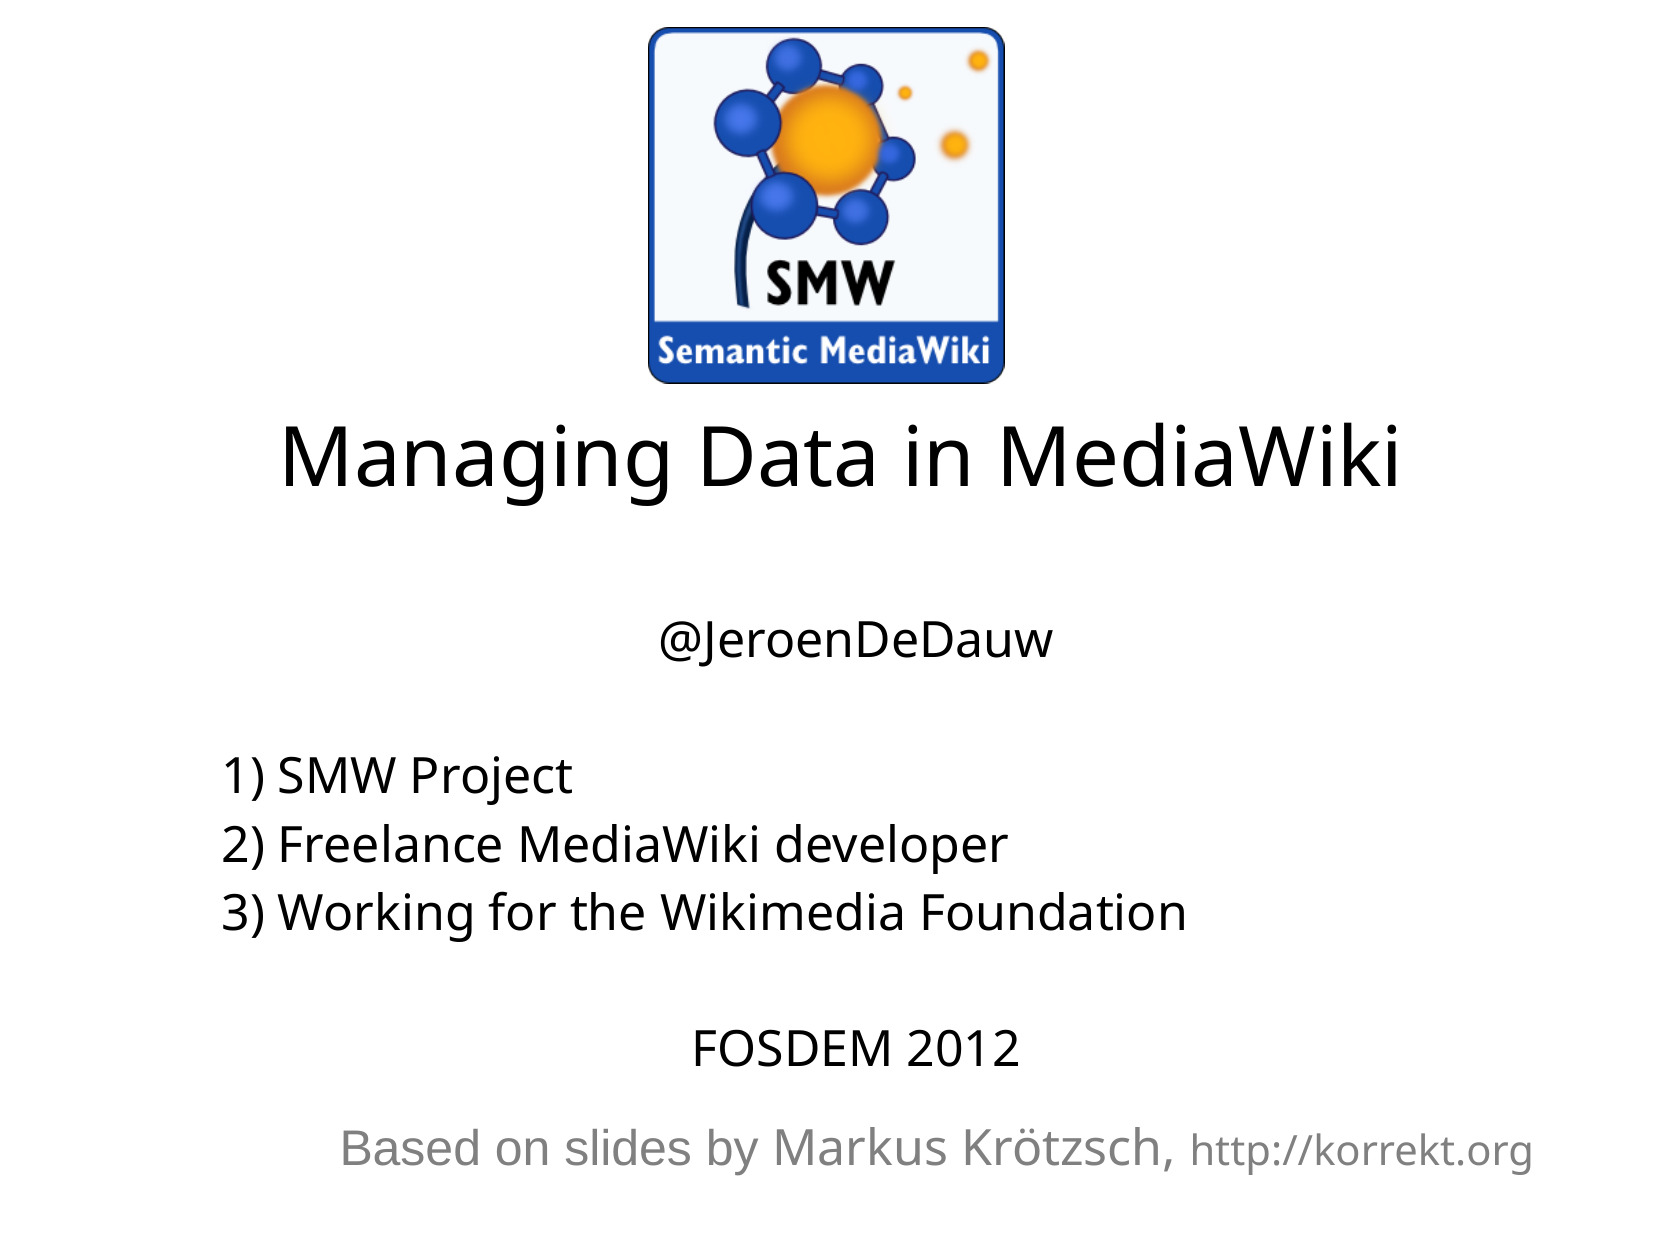

Managing Data in MediaWiki
@JeroenDeDauw
 SMW Project
 Freelance MediaWiki developer
 Working for the Wikimedia Foundation
FOSDEM 2012
Based on slides by Markus Krötzsch, http://korrekt.org